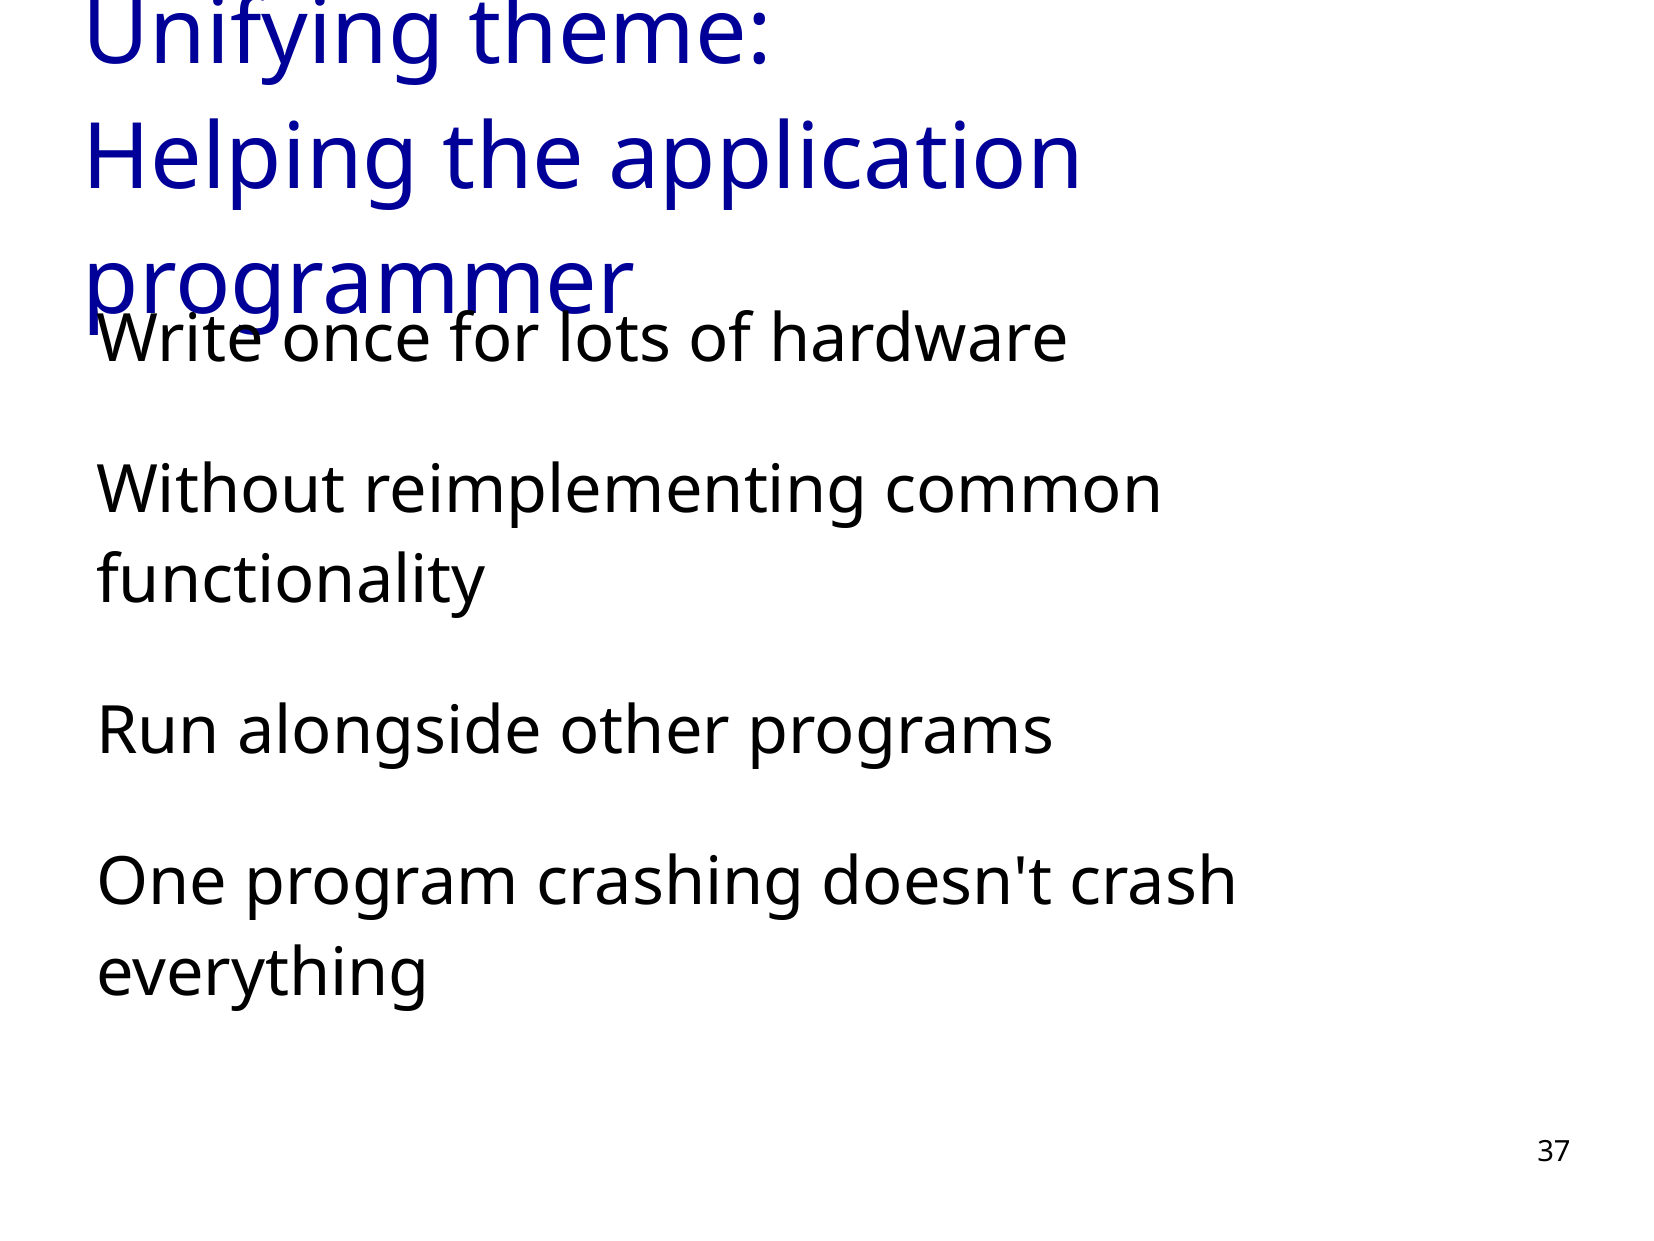

# Unifying theme: Helping the application programmer
Write once for lots of hardware
Without reimplementing common functionality
Run alongside other programs
One program crashing doesn't crash everything
37